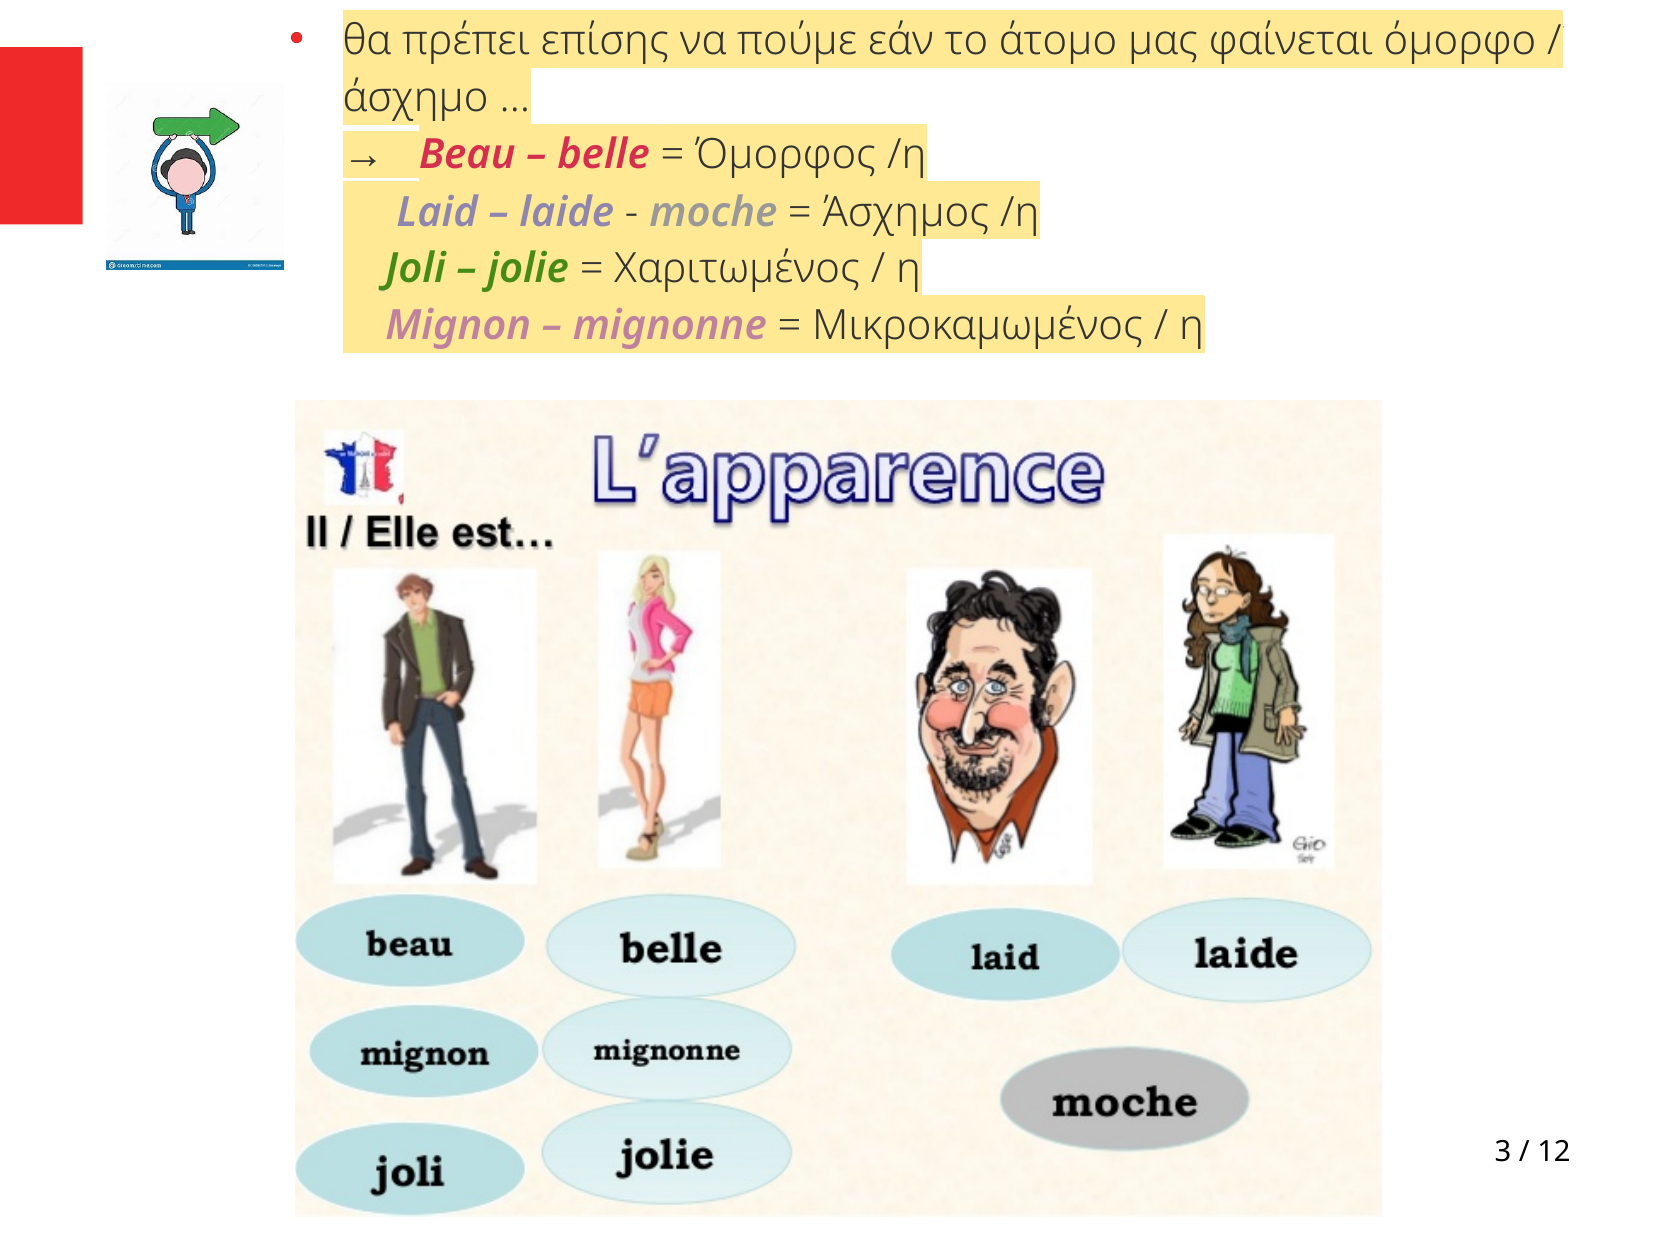

# θα πρέπει επίσης να πούμε εάν το άτομο μας φαίνεται όμορφο / άσχημο … → Beau – belle = Όμορφος /η Laid – laide - moche = Άσχημος /η Joli – jolie = Χαριτωμένος / η Mignon – mignonne = Μικροκαμωμένος / η
3